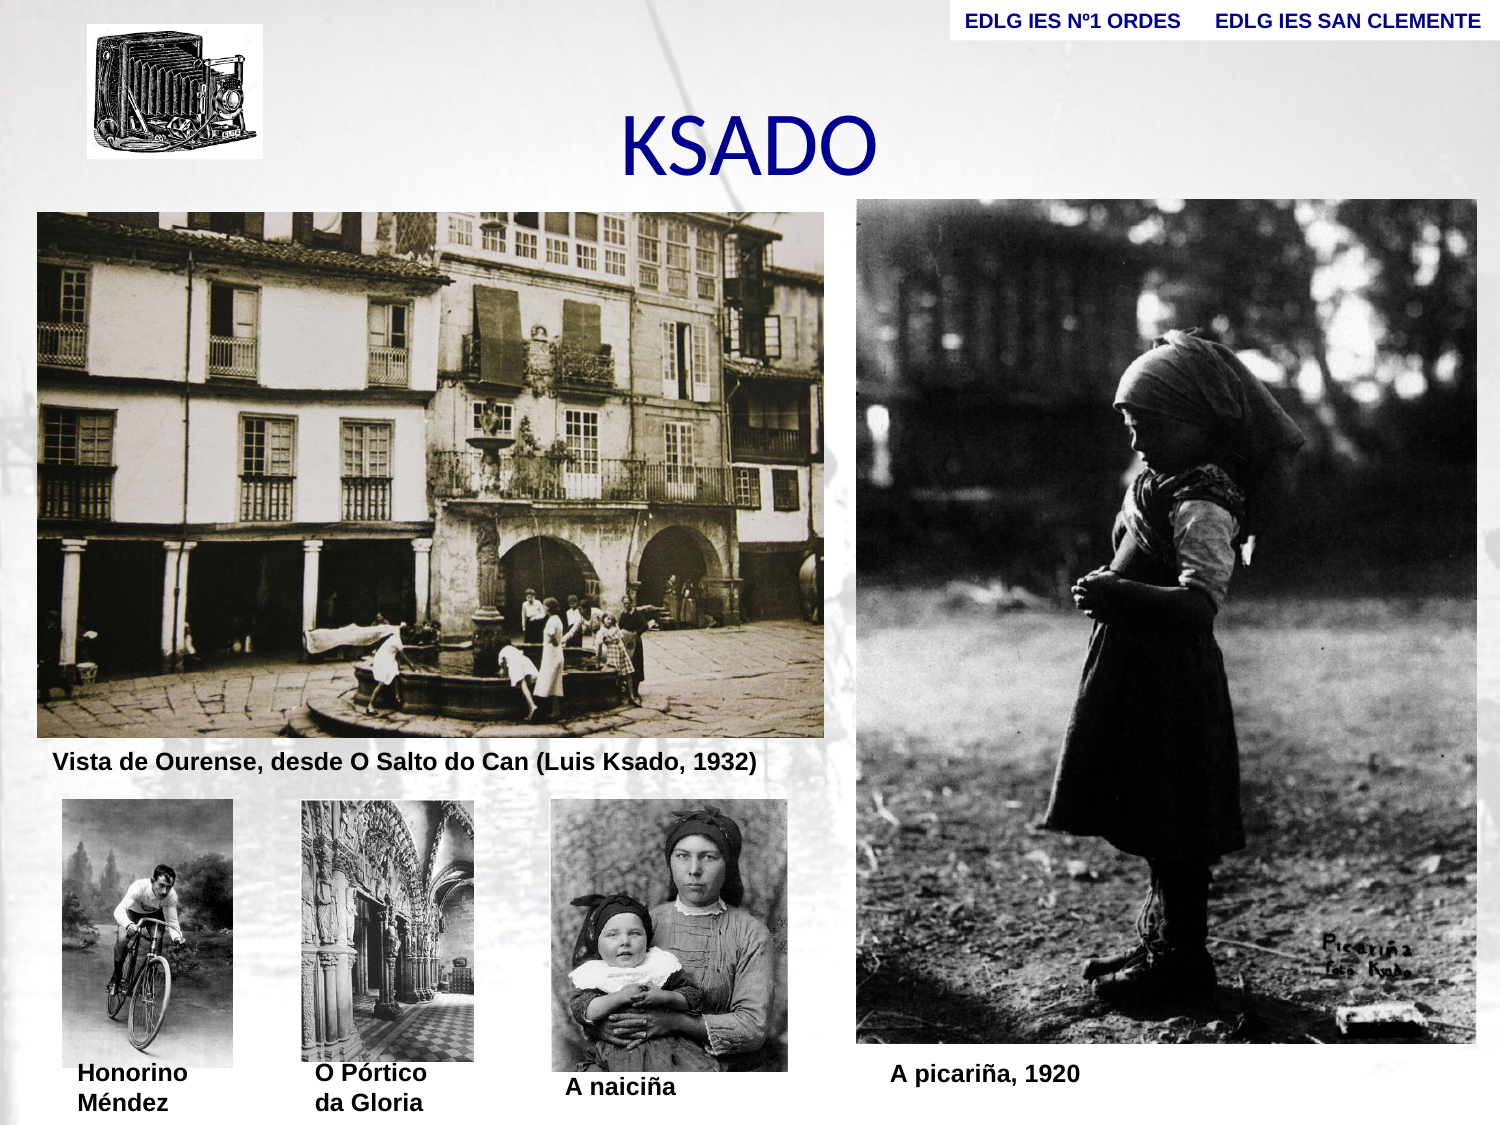

EDLG IES Nº1 ORDES EDLG IES SAN CLEMENTE
# KSADO
Vista de Ourense, desde O Salto do Can (Luis Ksado, 1932)
Honorino Méndez
O Pórtico da Gloria
A picariña, 1920
A naiciña